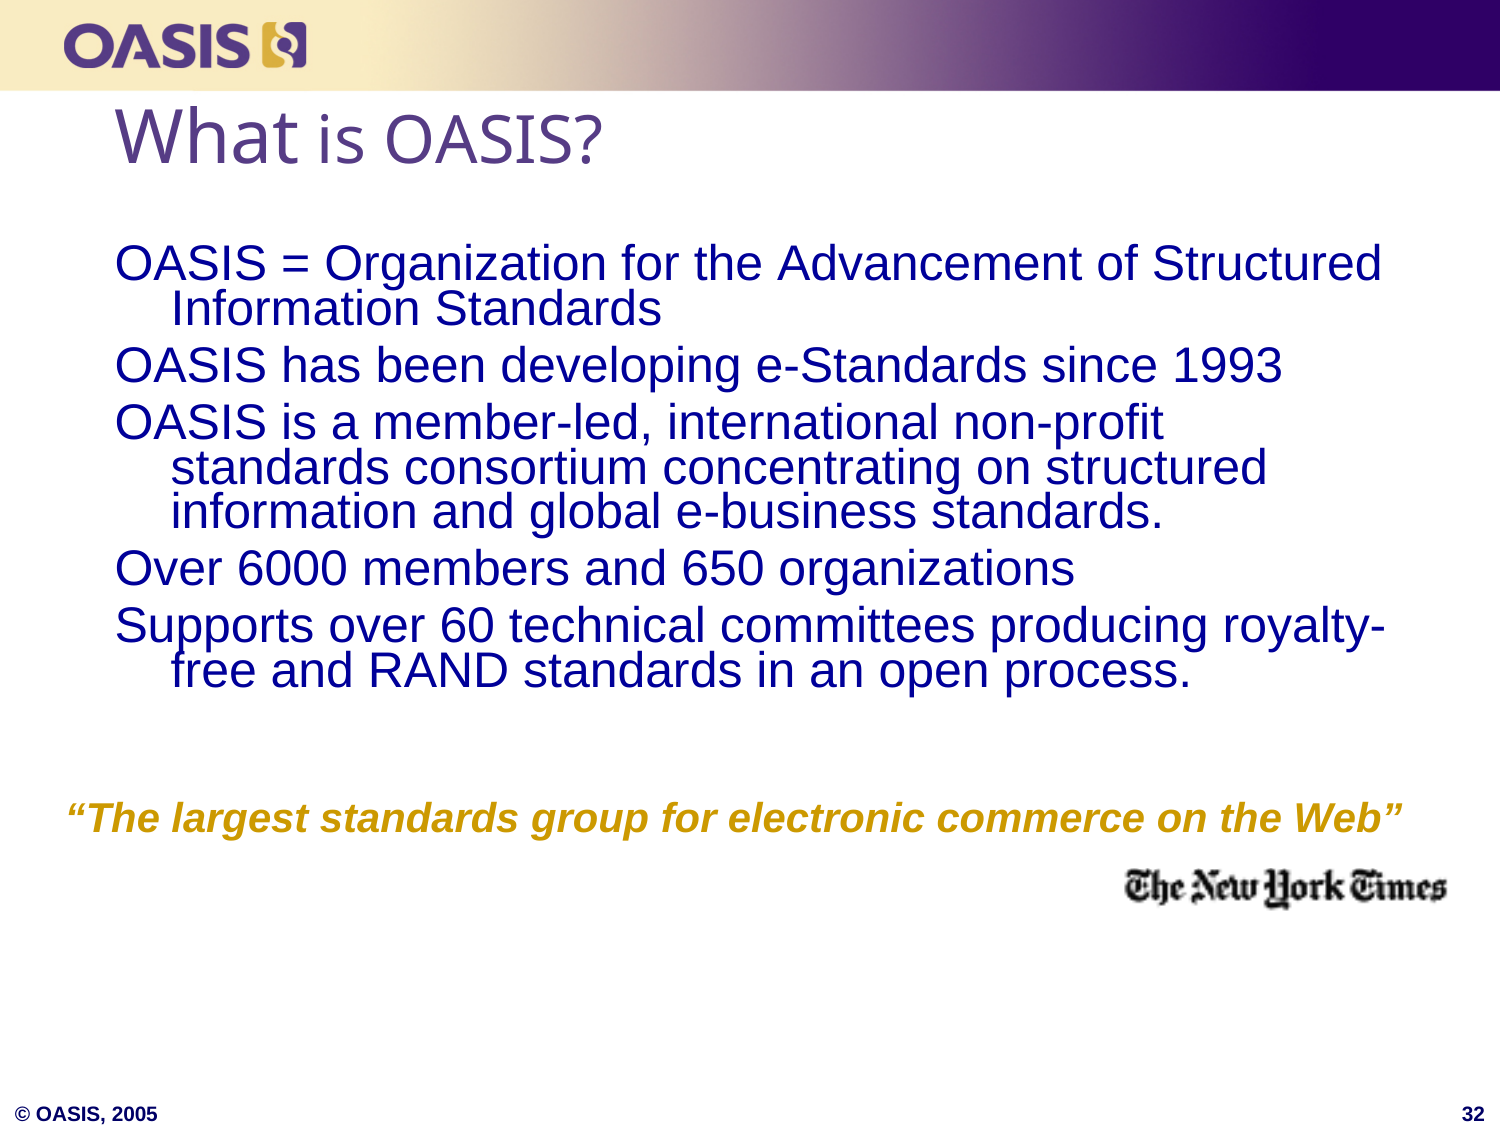

# What is OASIS?
OASIS = Organization for the Advancement of Structured Information Standards
OASIS has been developing e-Standards since 1993
OASIS is a member-led, international non-profit standards consortium concentrating on structured information and global e-business standards.
Over 6000 members and 650 organizations
Supports over 60 technical committees producing royalty-free and RAND standards in an open process.
“The largest standards group for electronic commerce on the Web”
© OASIS, 2005
32